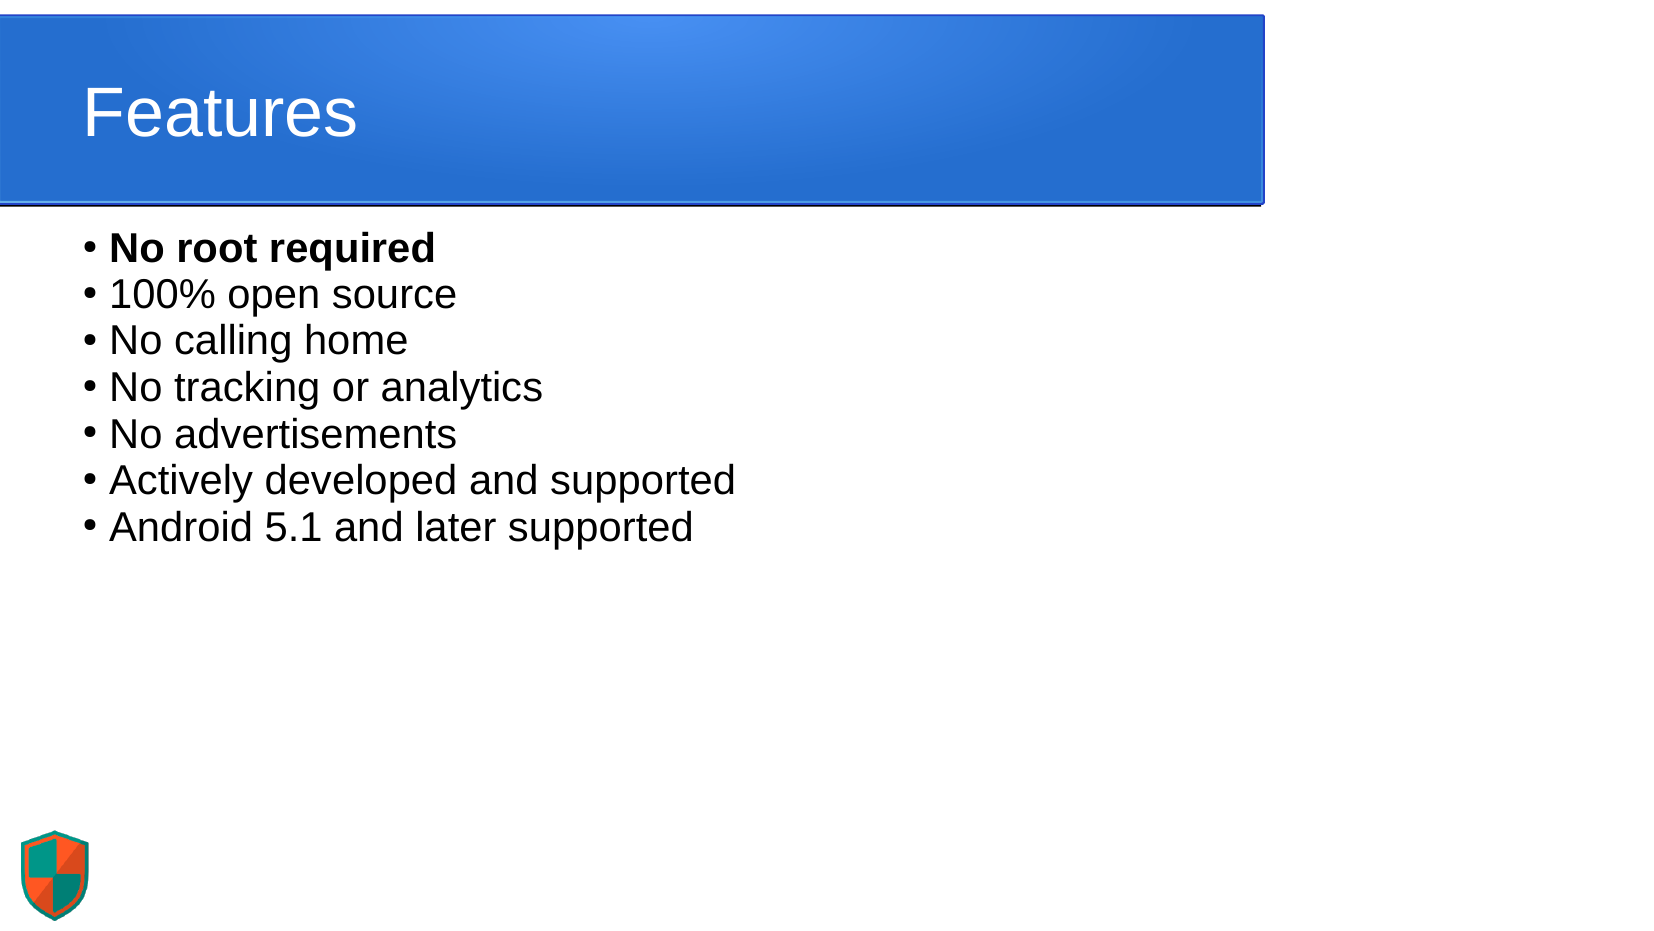

# Features
 No root required
 100% open source
 No calling home
 No tracking or analytics
 No advertisements
 Actively developed and supported
 Android 5.1 and later supported